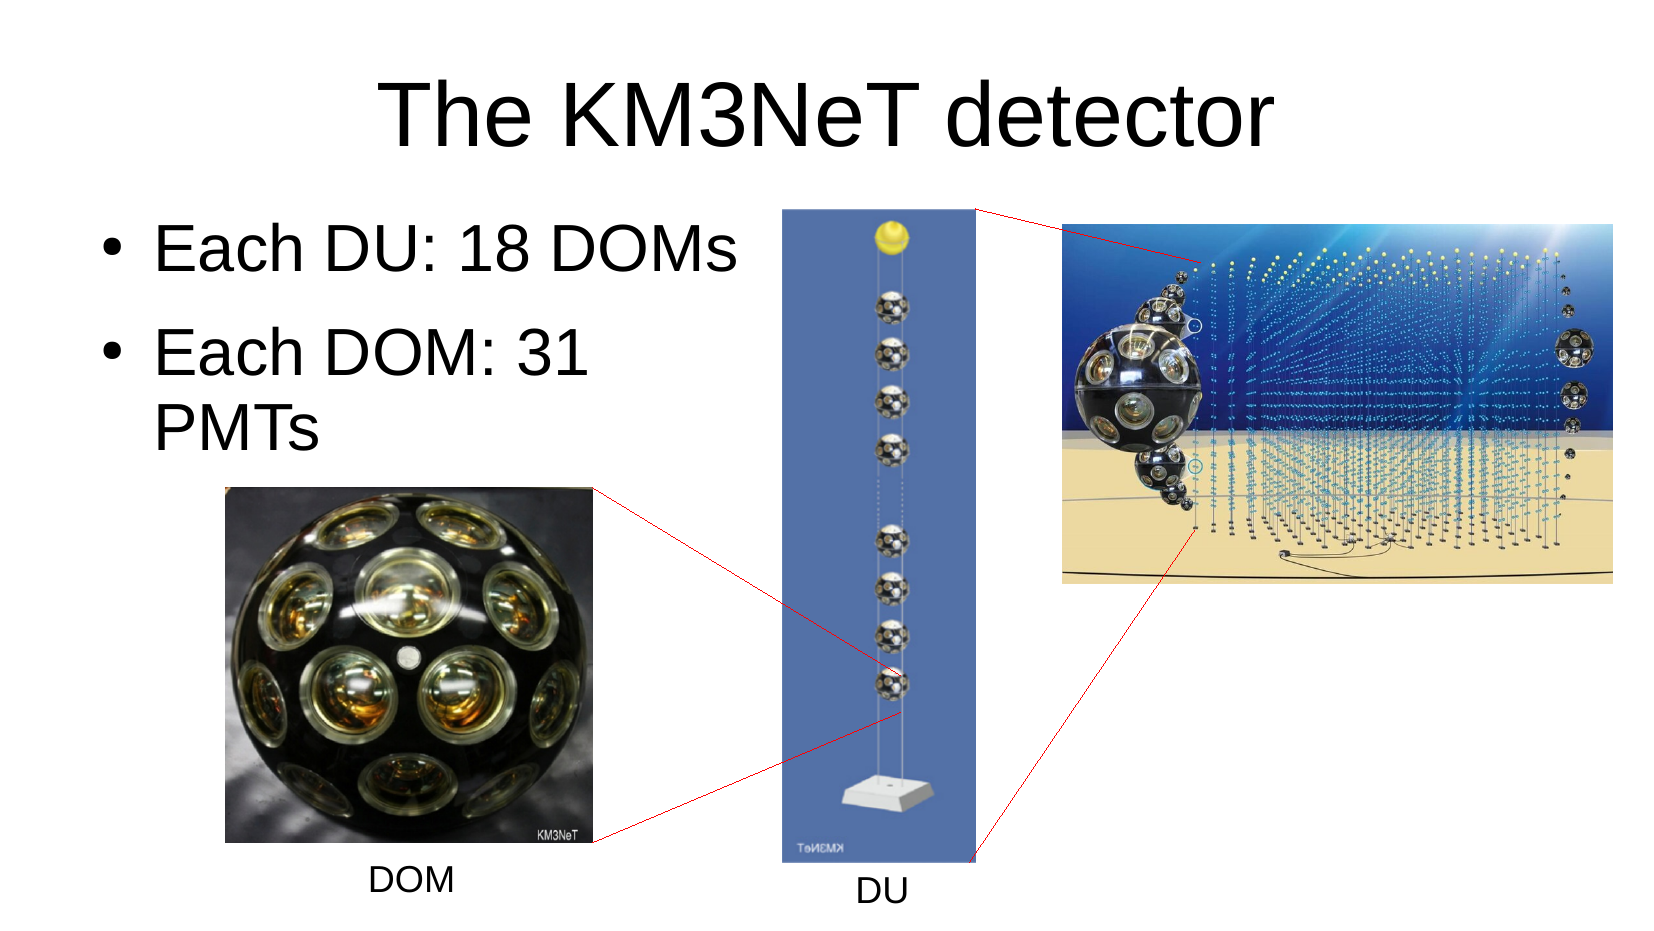

# The KM3NeT detector
Each DU: 18 DOMs
Each DOM: 31 PMTs
DOM
DU